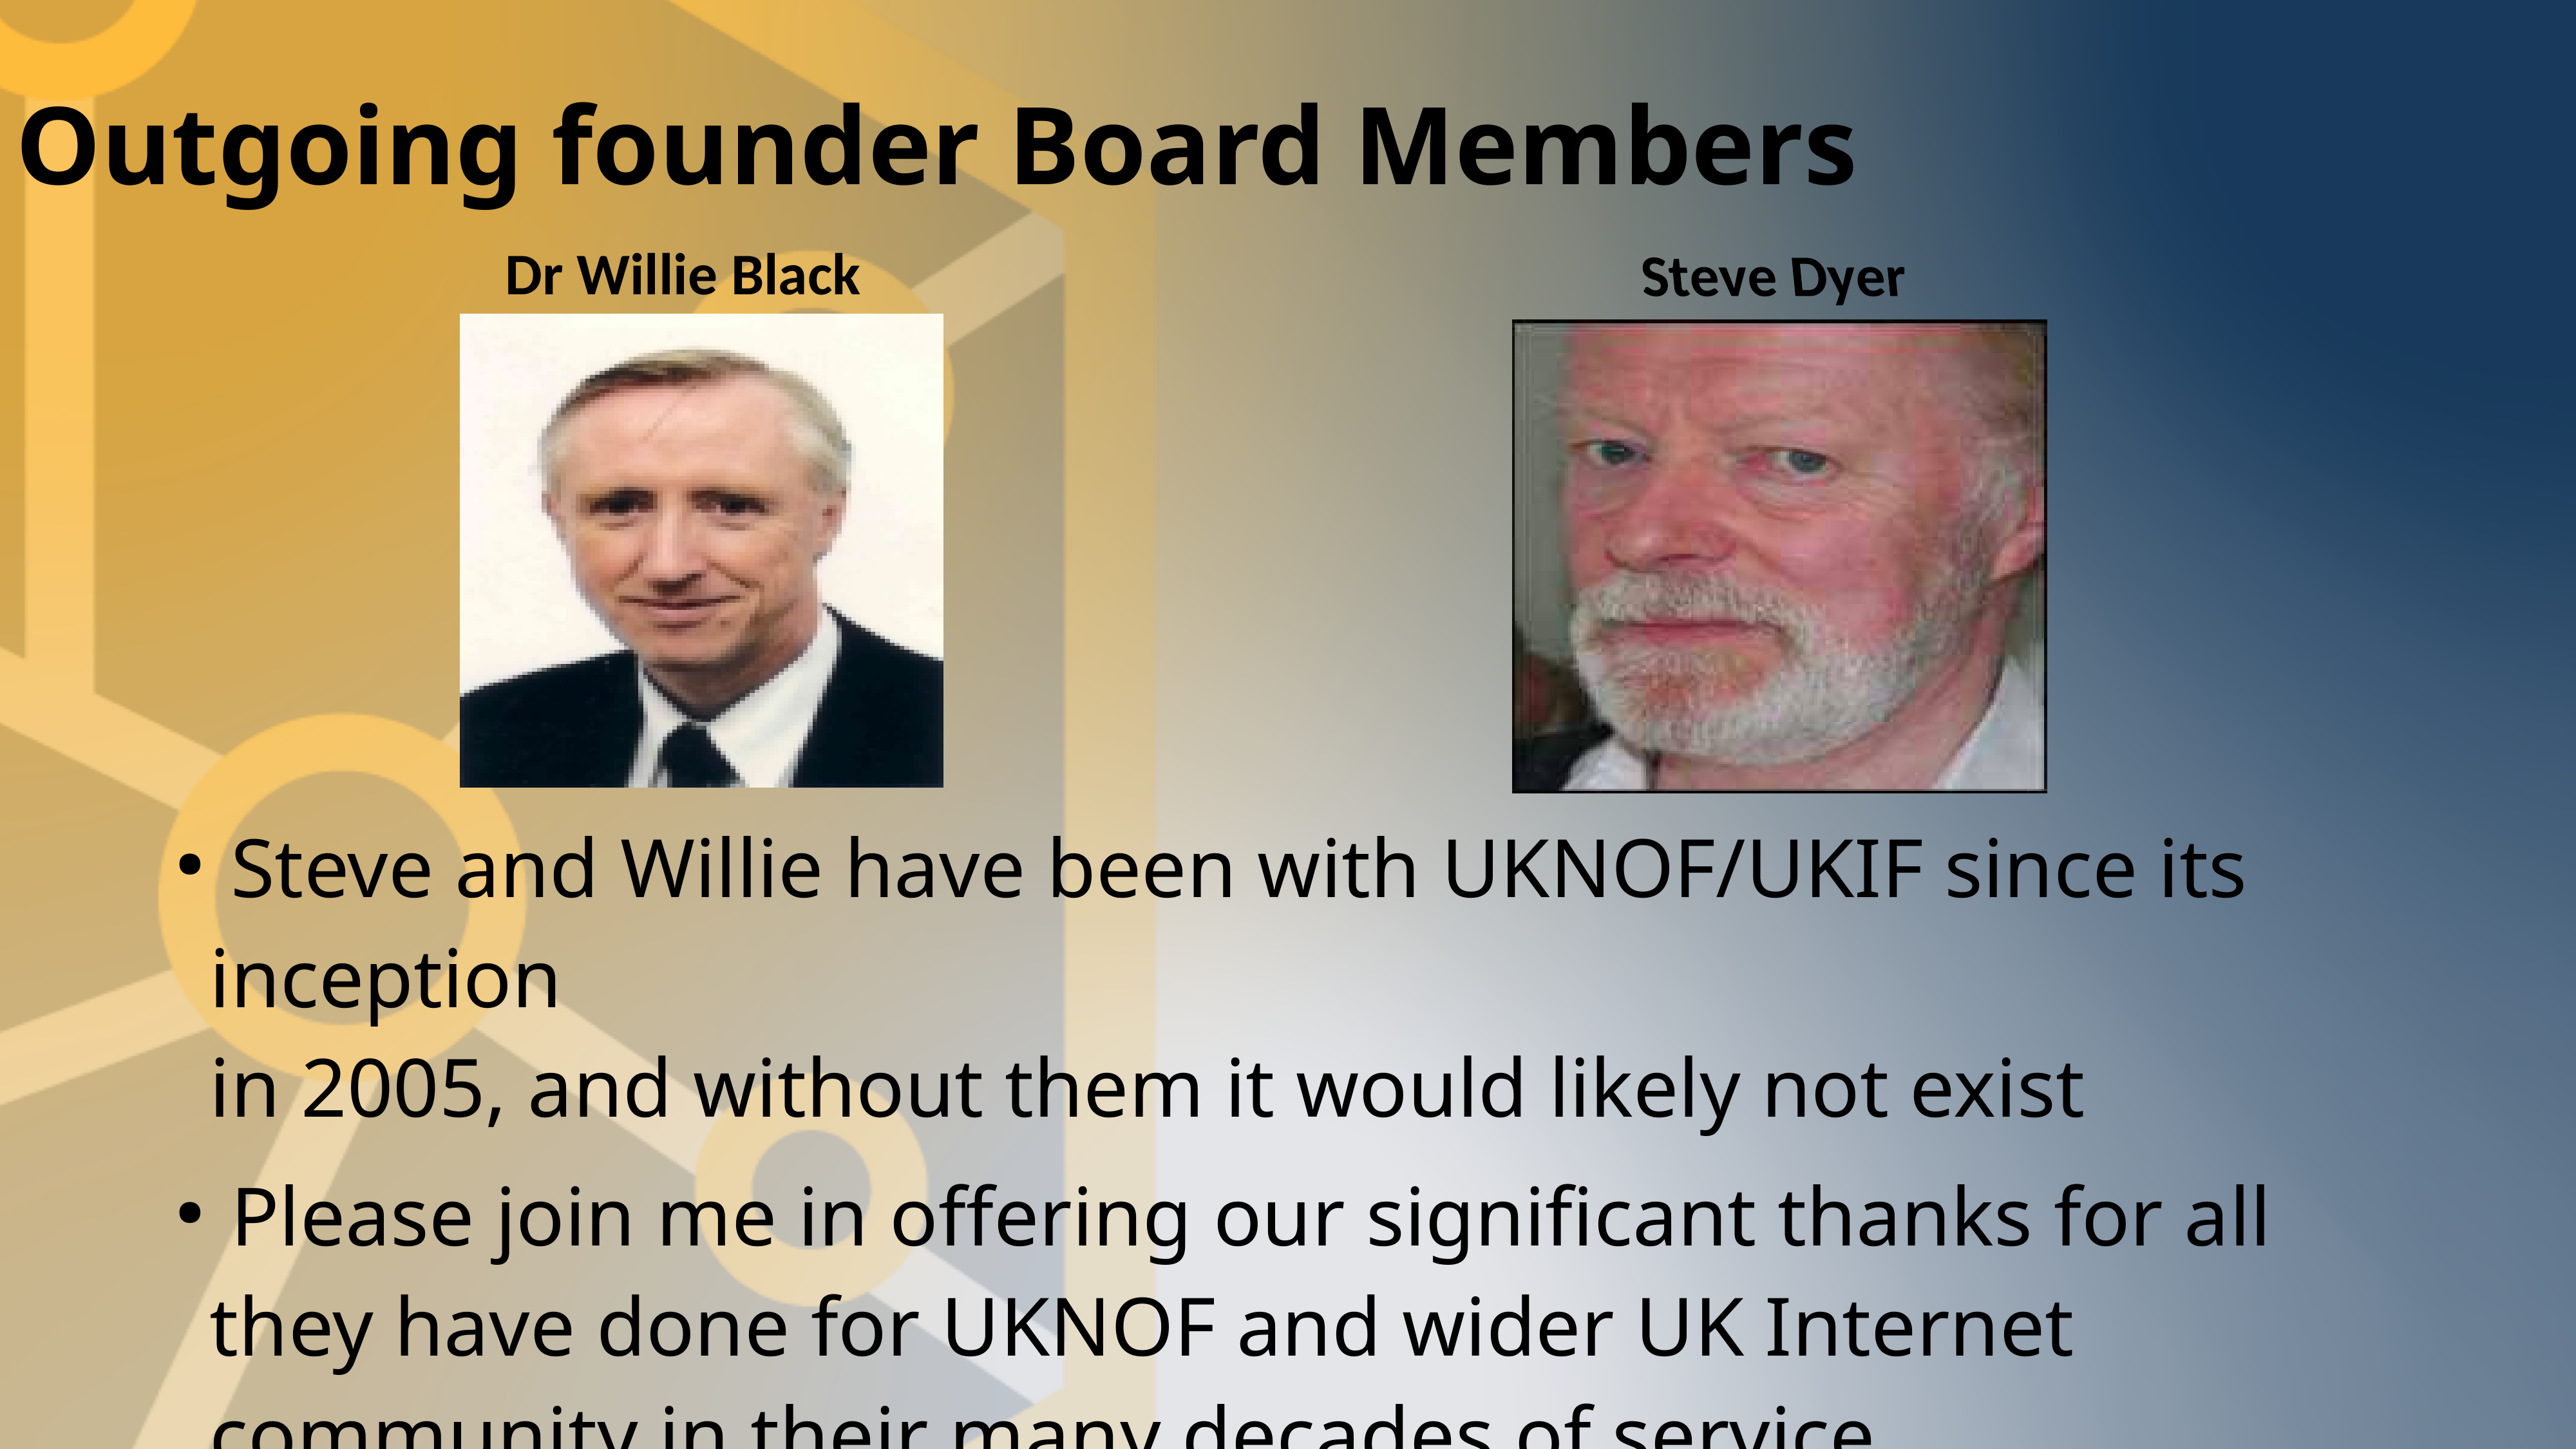

# Outgoing founder Board Members
Dr Willie Black
Steve Dyer
 Steve and Willie have been with UKNOF/UKIF since its inception
in 2005, and without them it would likely not exist
 Please join me in offering our significant thanks for all they have done for UKNOF and wider UK Internet community in their many decades of service